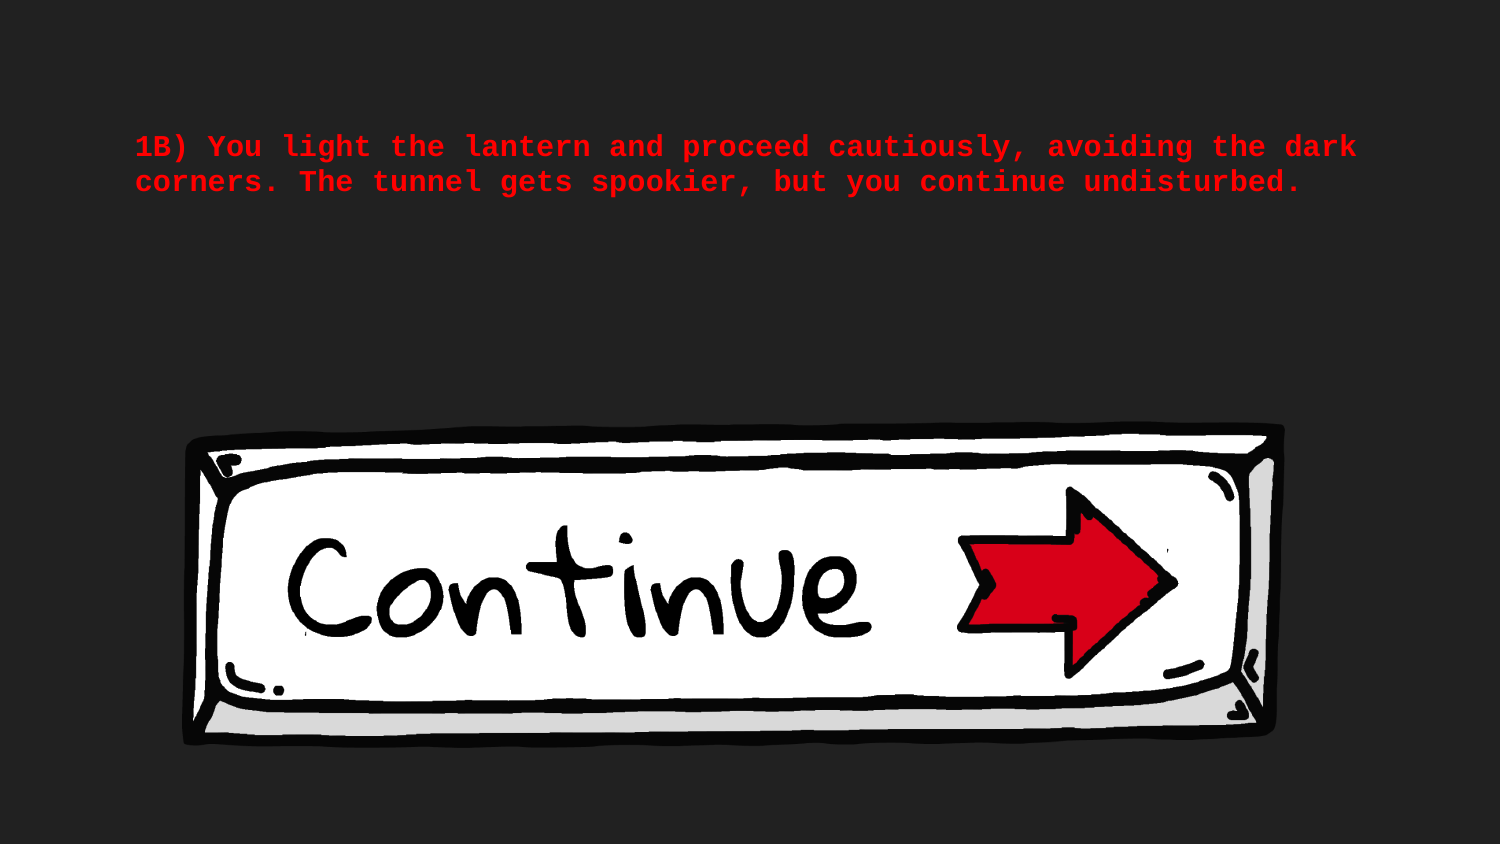

# 1B) You light the lantern and proceed cautiously, avoiding the dark corners. The tunnel gets spookier, but you continue undisturbed.